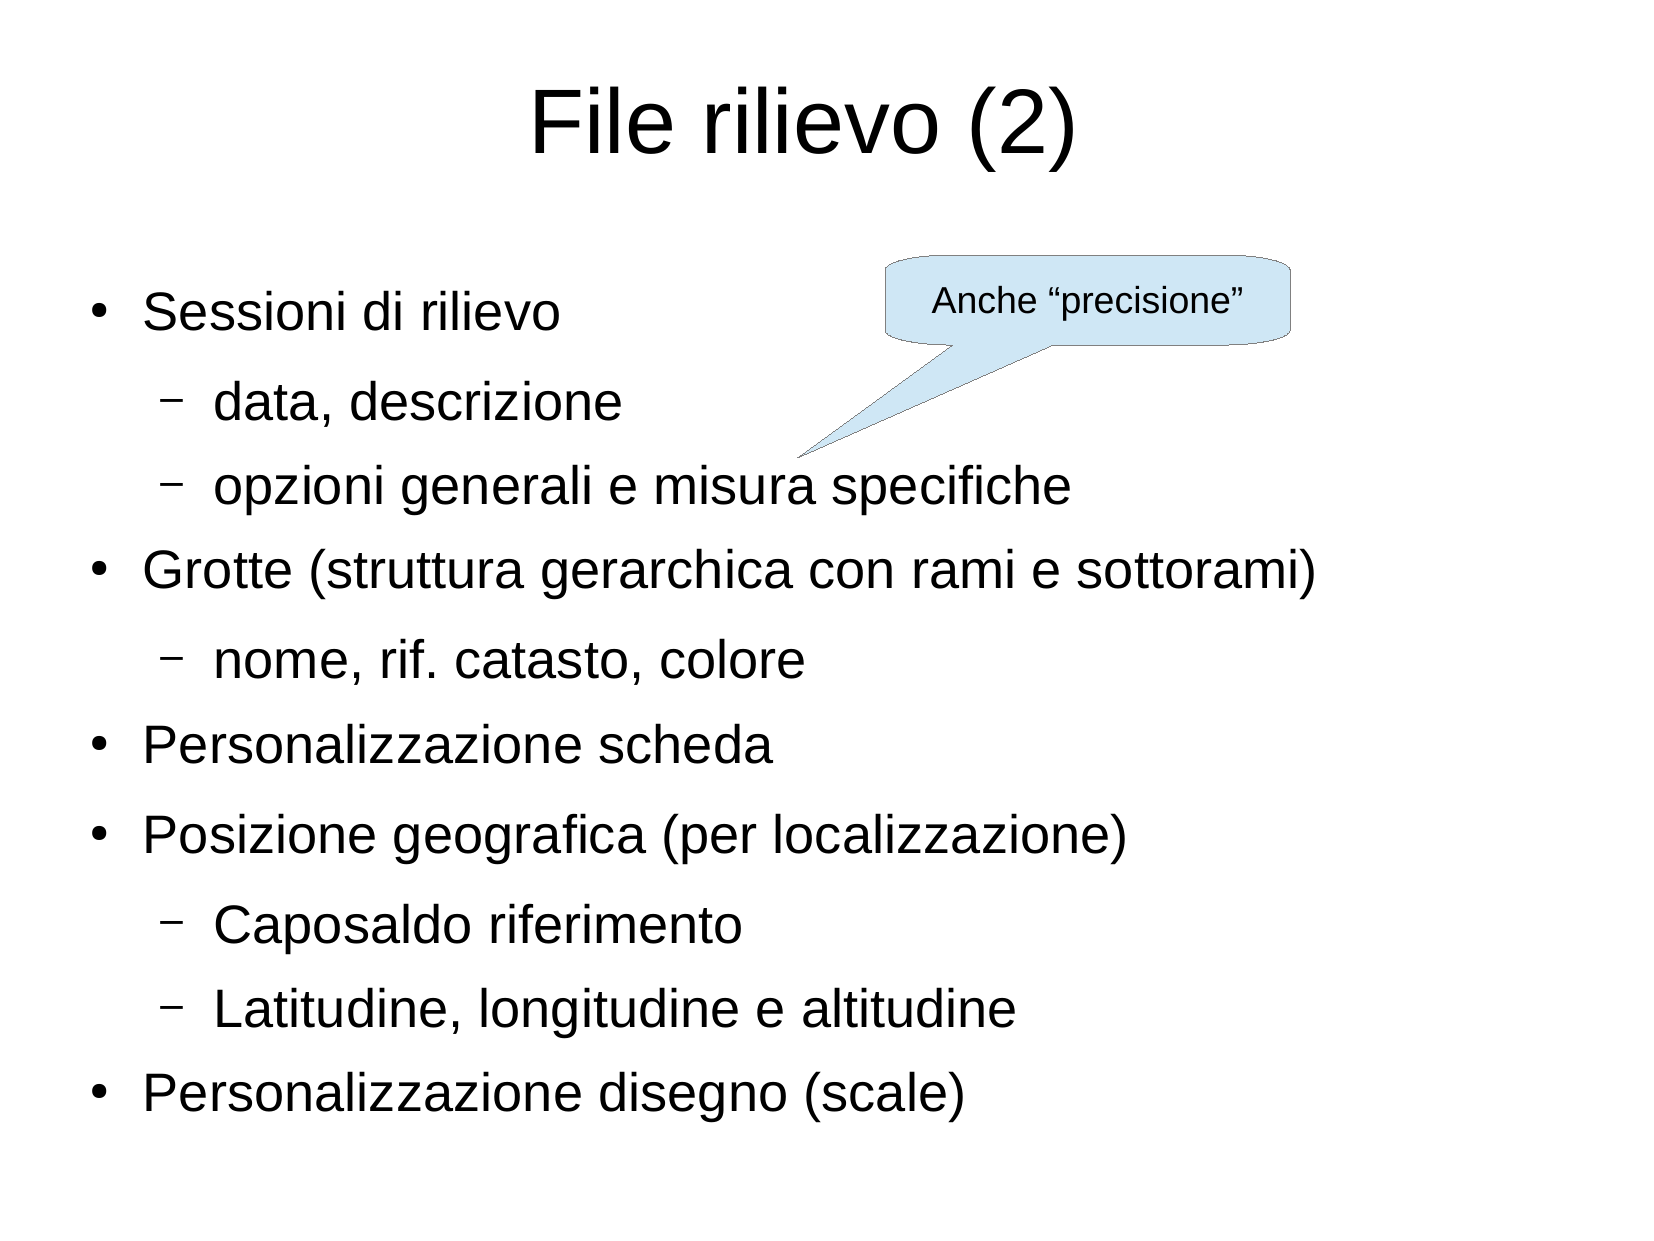

# File rilievo (2)
Anche “precisione”
Sessioni di rilievo
data, descrizione
opzioni generali e misura specifiche
Grotte (struttura gerarchica con rami e sottorami)
nome, rif. catasto, colore
Personalizzazione scheda
Posizione geografica (per localizzazione)
Caposaldo riferimento
Latitudine, longitudine e altitudine
Personalizzazione disegno (scale)